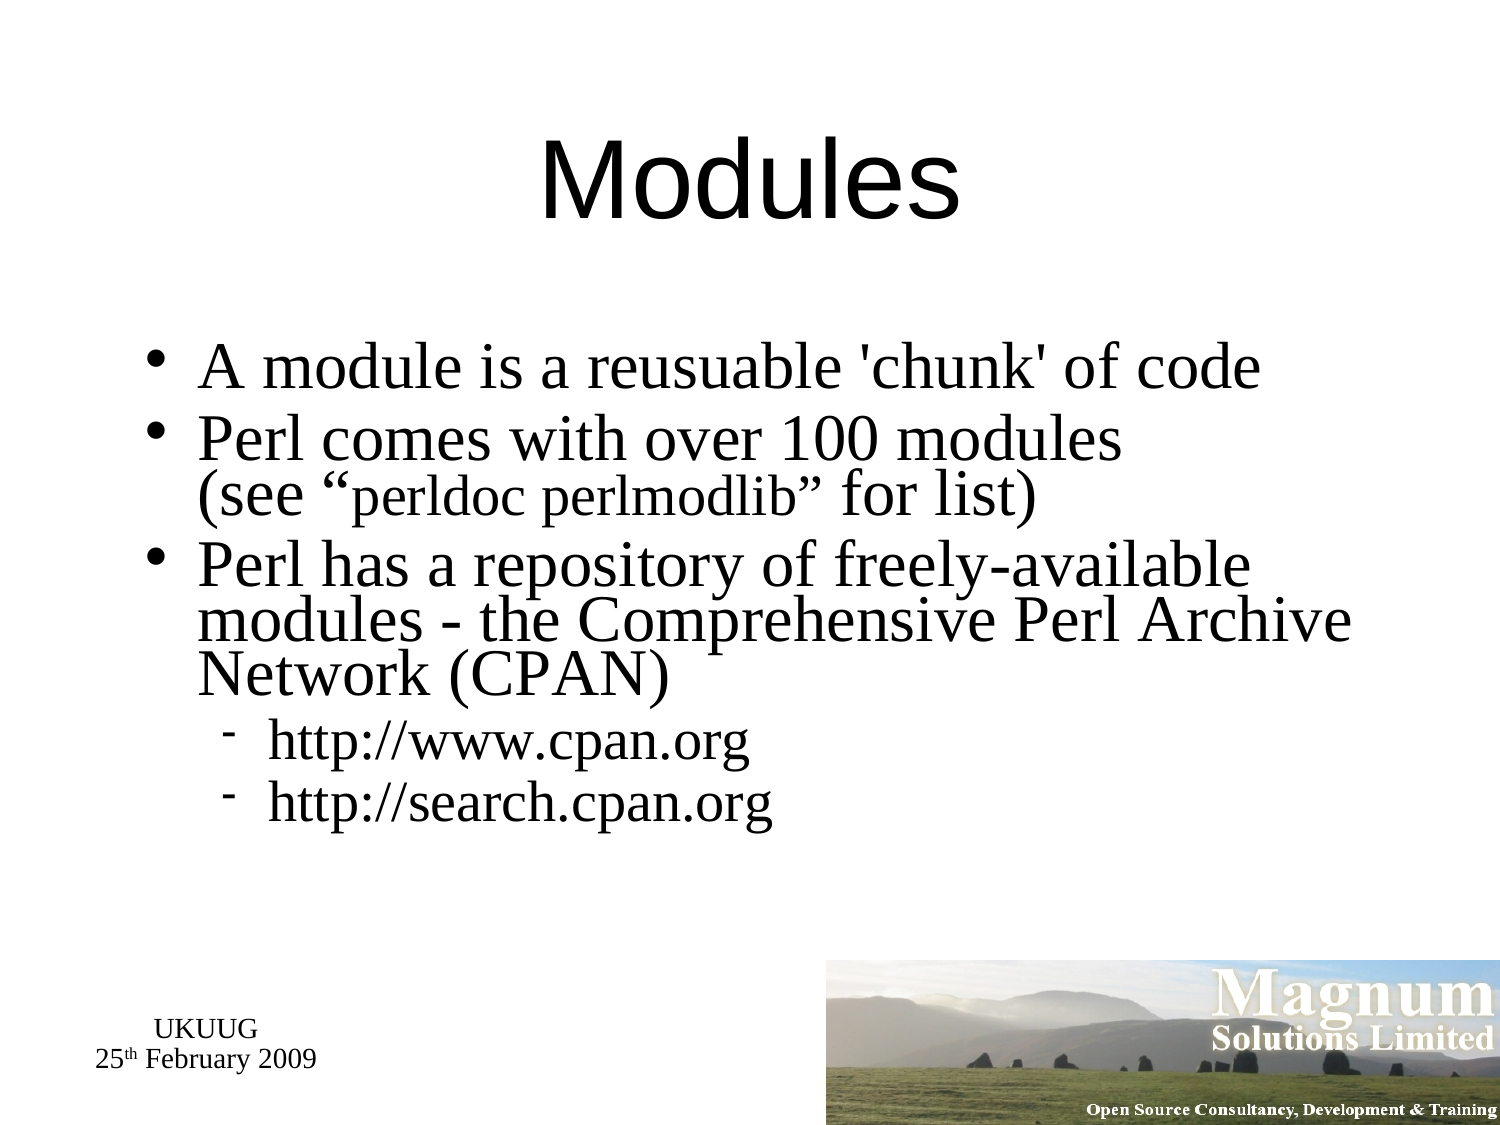

# Modules
A module is a reusuable 'chunk' of code
Perl comes with over 100 modules
(see “perldoc perlmodlib” for list)
Perl has a repository of freely-available modules - the Comprehensive Perl Archive Network (CPAN)
http://www.cpan.org
http://search.cpan.org